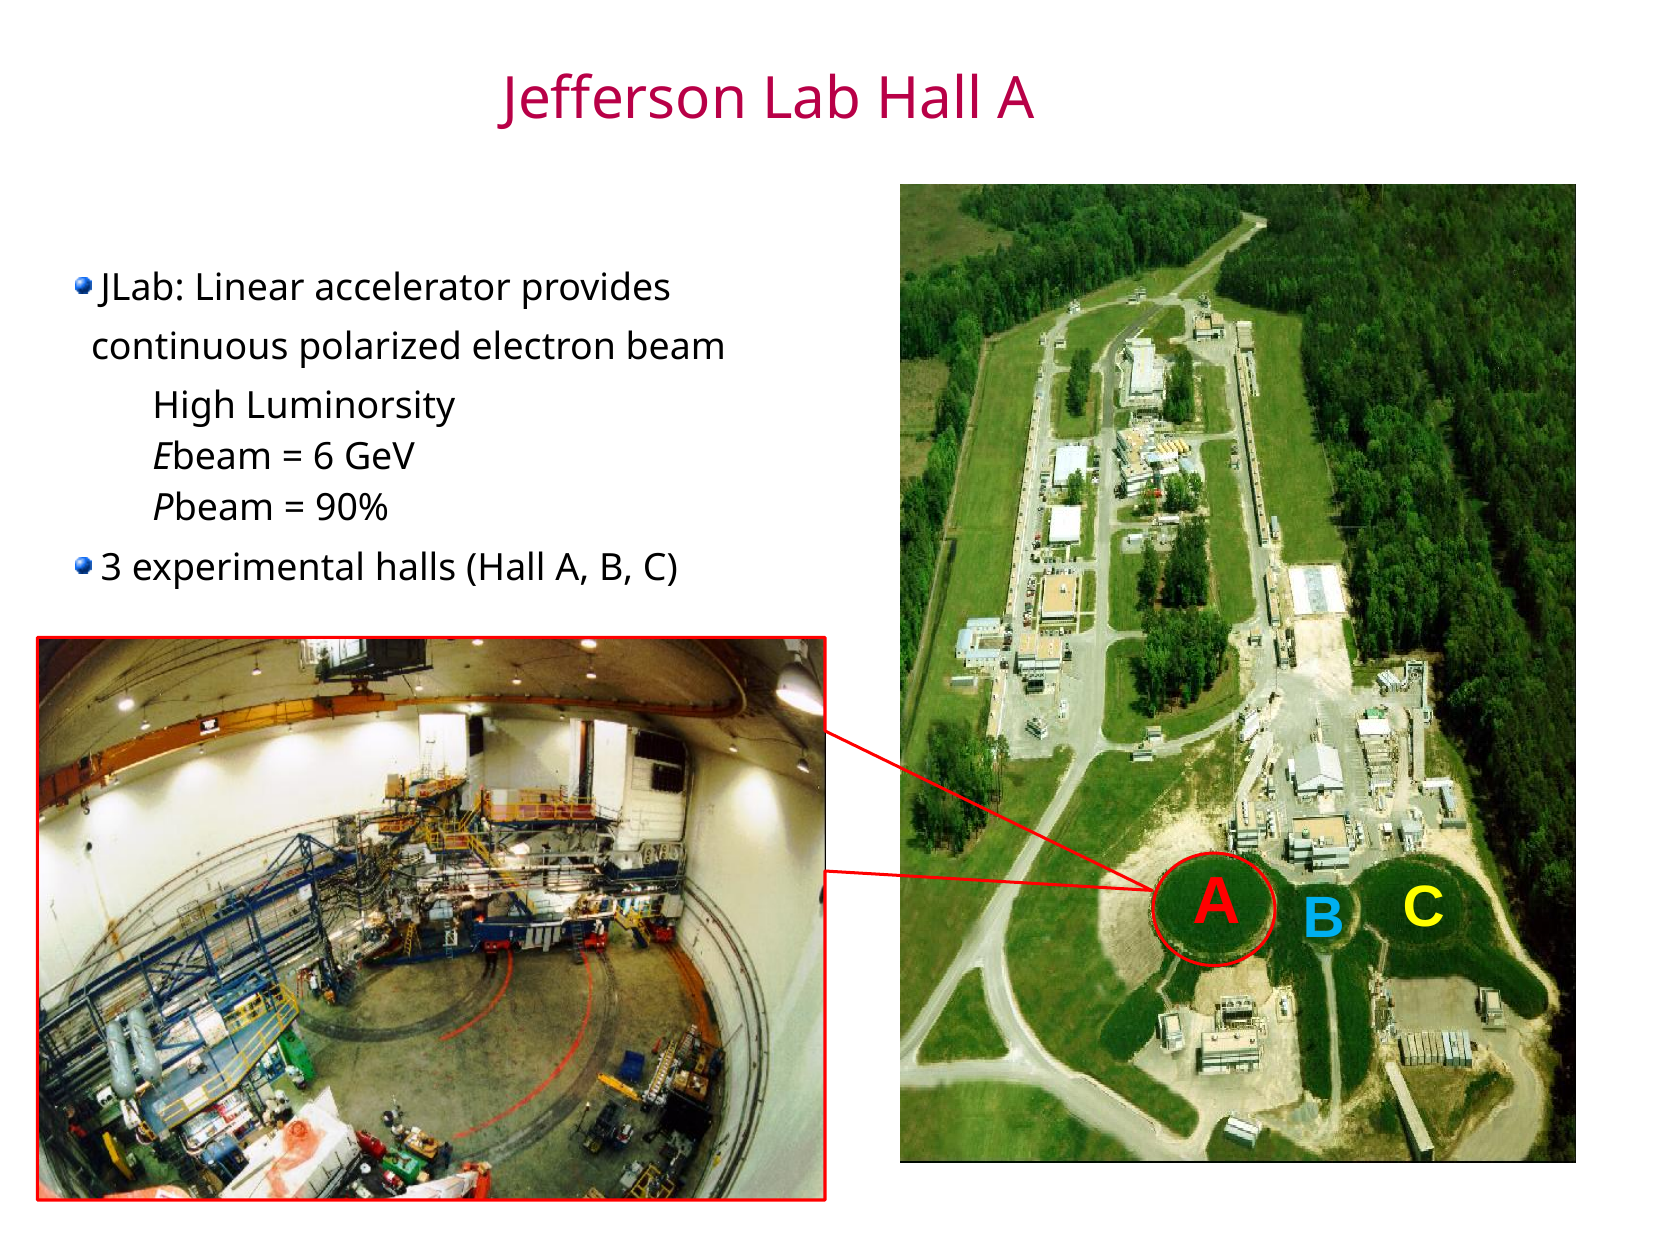

Jefferson Lab Hall A
A
C
B
 JLab: Linear accelerator provides
continuous polarized electron beam
 High Luminorsity
 Ebeam = 6 GeV
 Pbeam = 90%
 3 experimental halls (Hall A, B, C)
5
 JLab: Linear accelerator provides
continuous polarized electron beam
 High Luminorsity
 Ebeam = 6 GeV
 Pbeam = 90%
 3 experimental halls (Hall A, B, C)